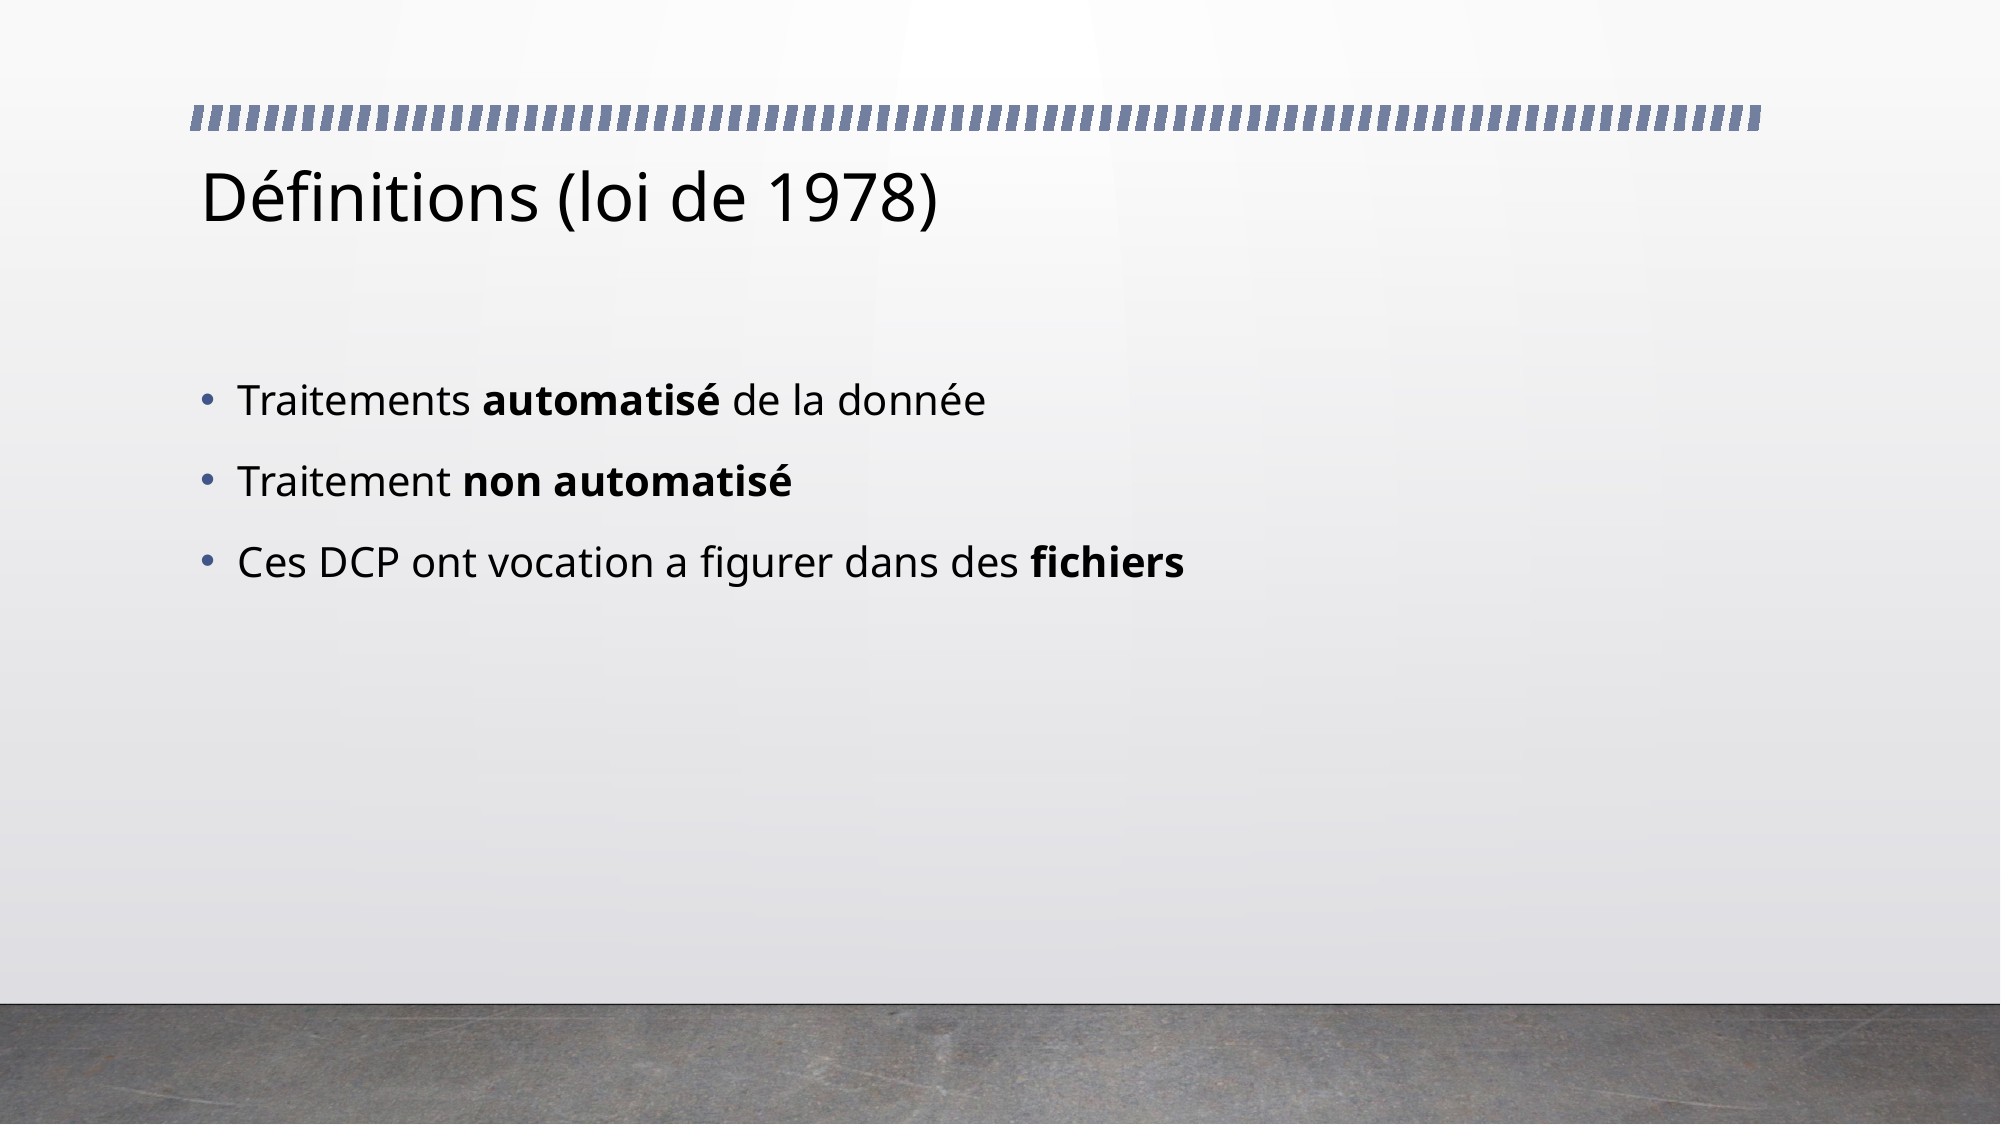

# Définitions (loi de 1978)
Traitements automatisé de la donnée
Traitement non automatisé
Ces DCP ont vocation a figurer dans des fichiers